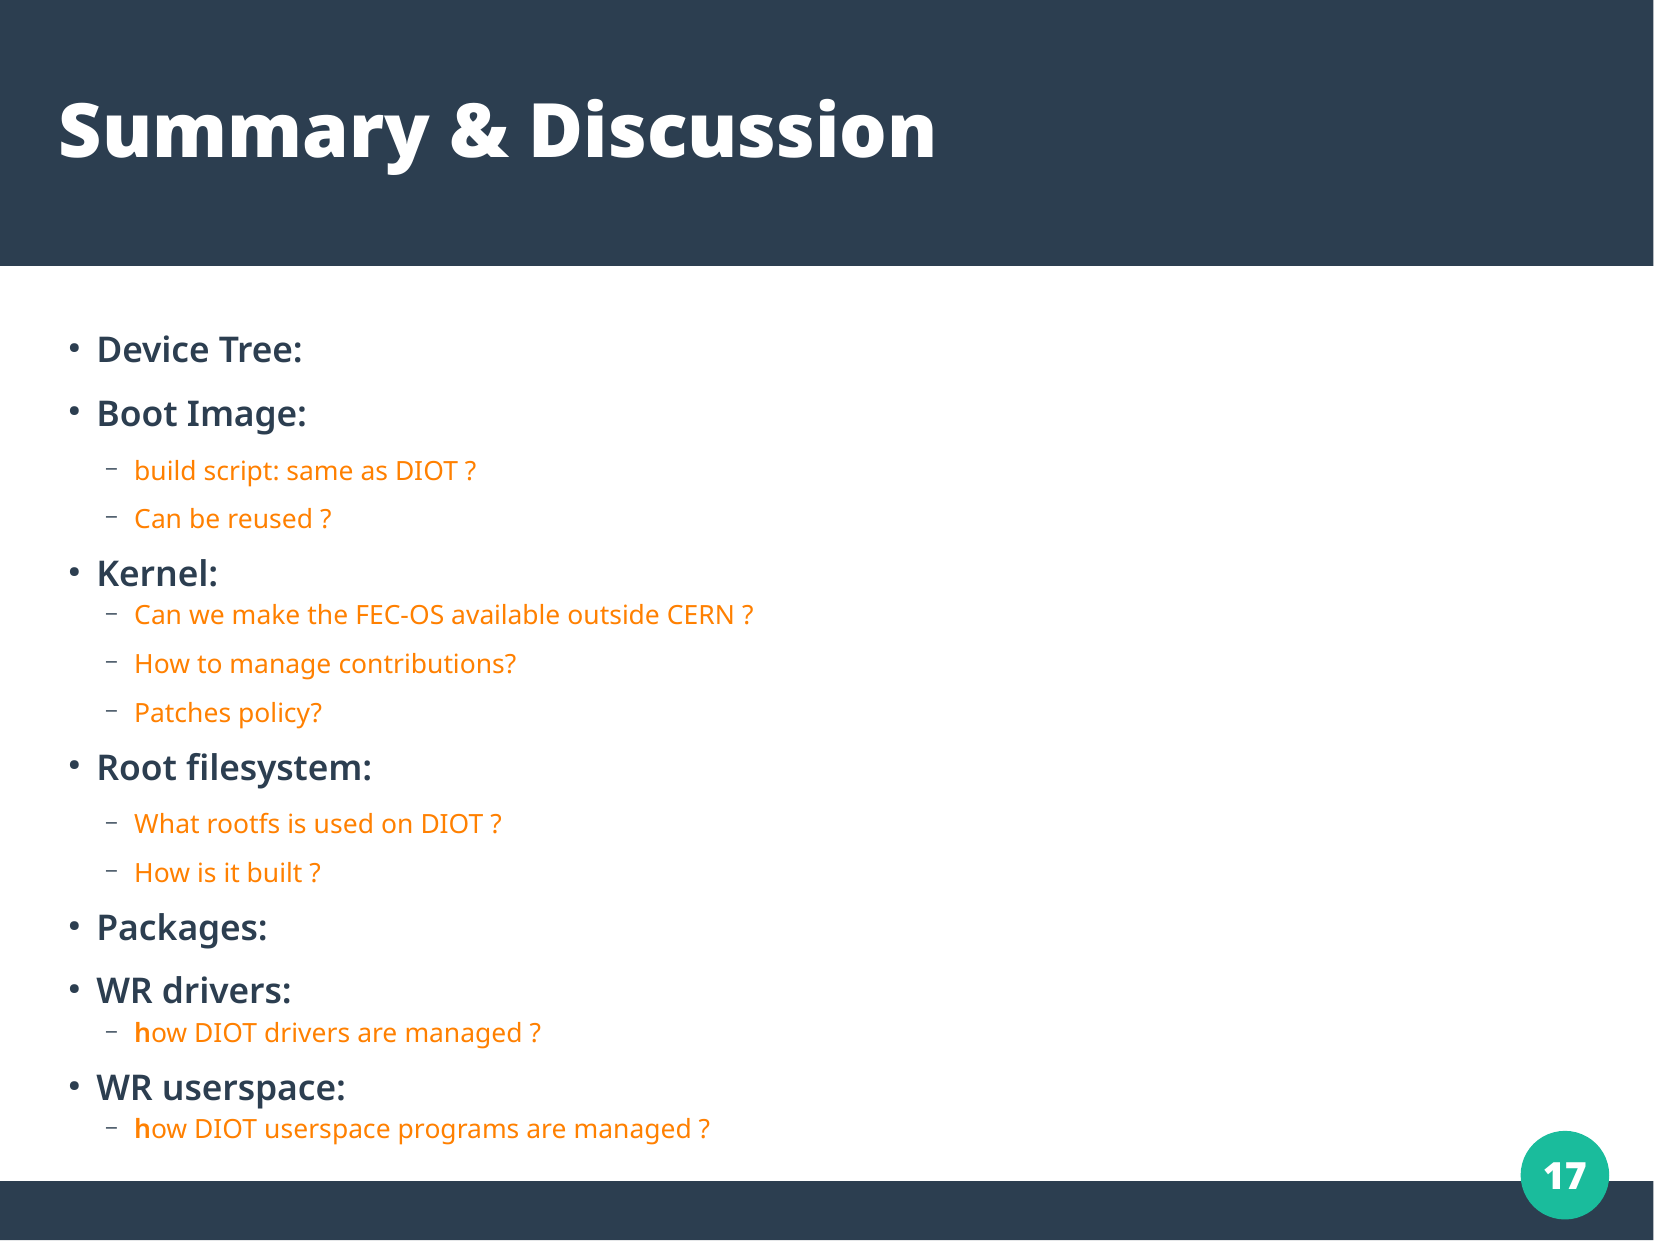

# Summary & Discussion
Device Tree:
Boot Image:
build script: same as DIOT ?
Can be reused ?
Kernel:
Can we make the FEC-OS available outside CERN ?
How to manage contributions?
Patches policy?
Root filesystem:
What rootfs is used on DIOT ?
How is it built ?
Packages:
WR drivers:
how DIOT drivers are managed ?
WR userspace:
how DIOT userspace programs are managed ?
17